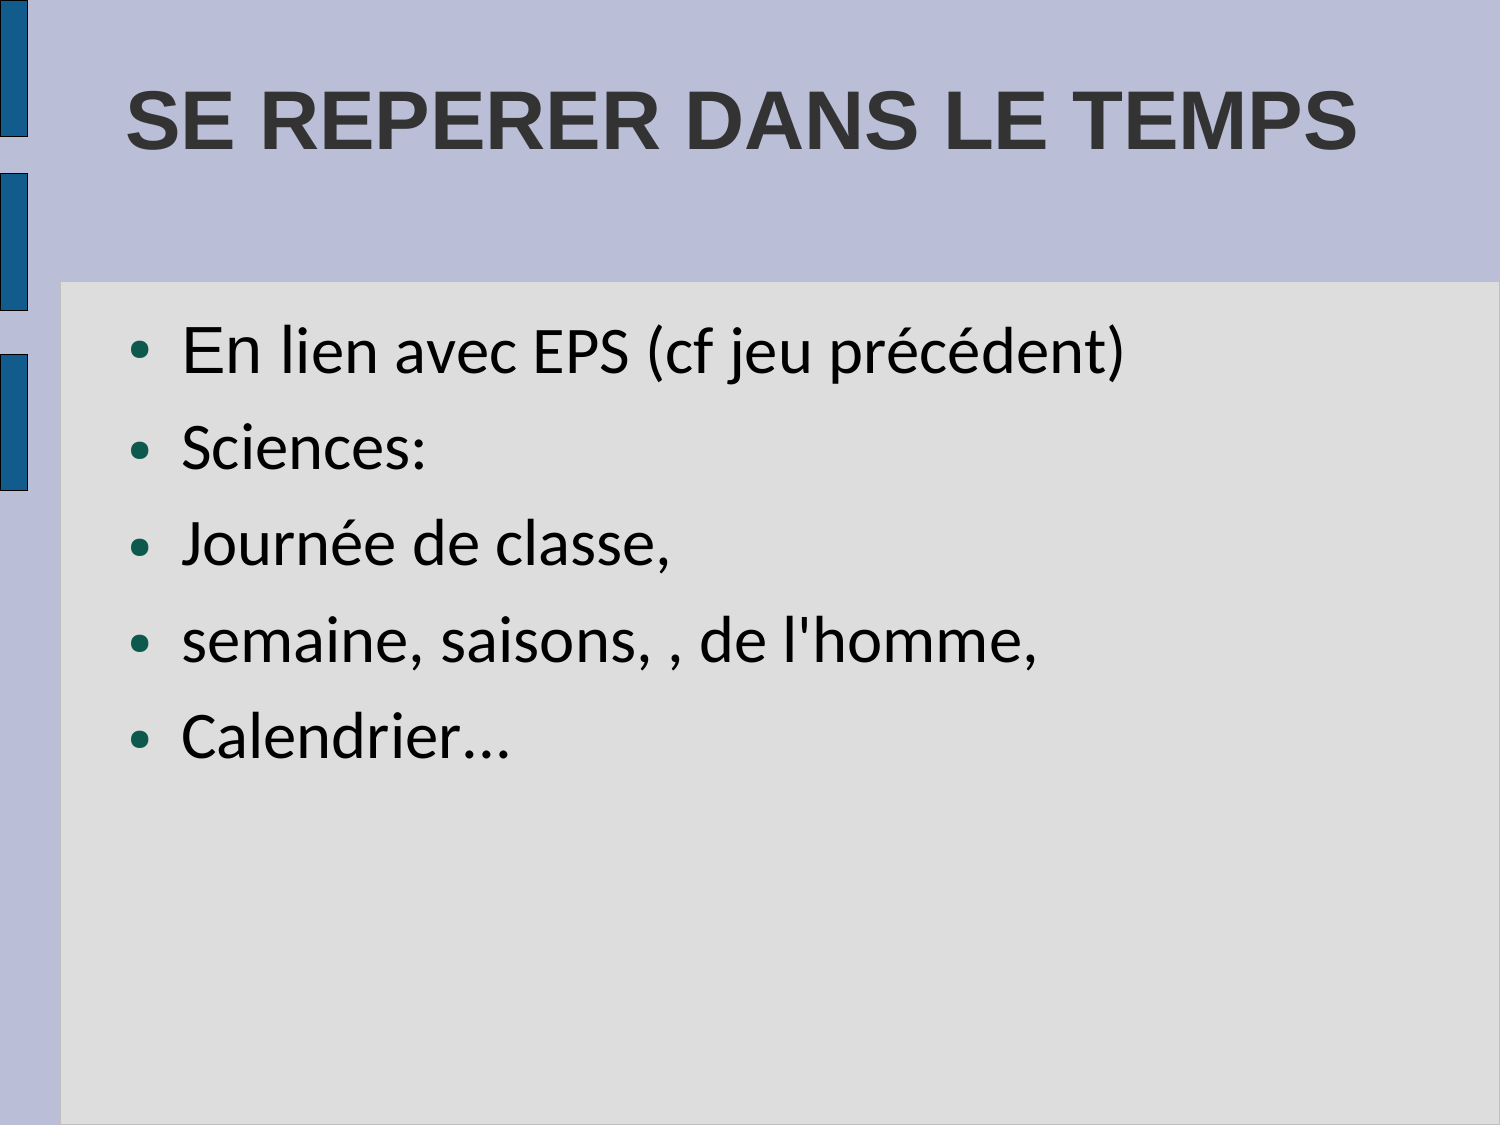

# SE REPERER DANS LE TEMPS
En lien avec EPS (cf jeu précédent)
Sciences:
Journée de classe,
semaine, saisons, , de l'homme,
Calendrier...